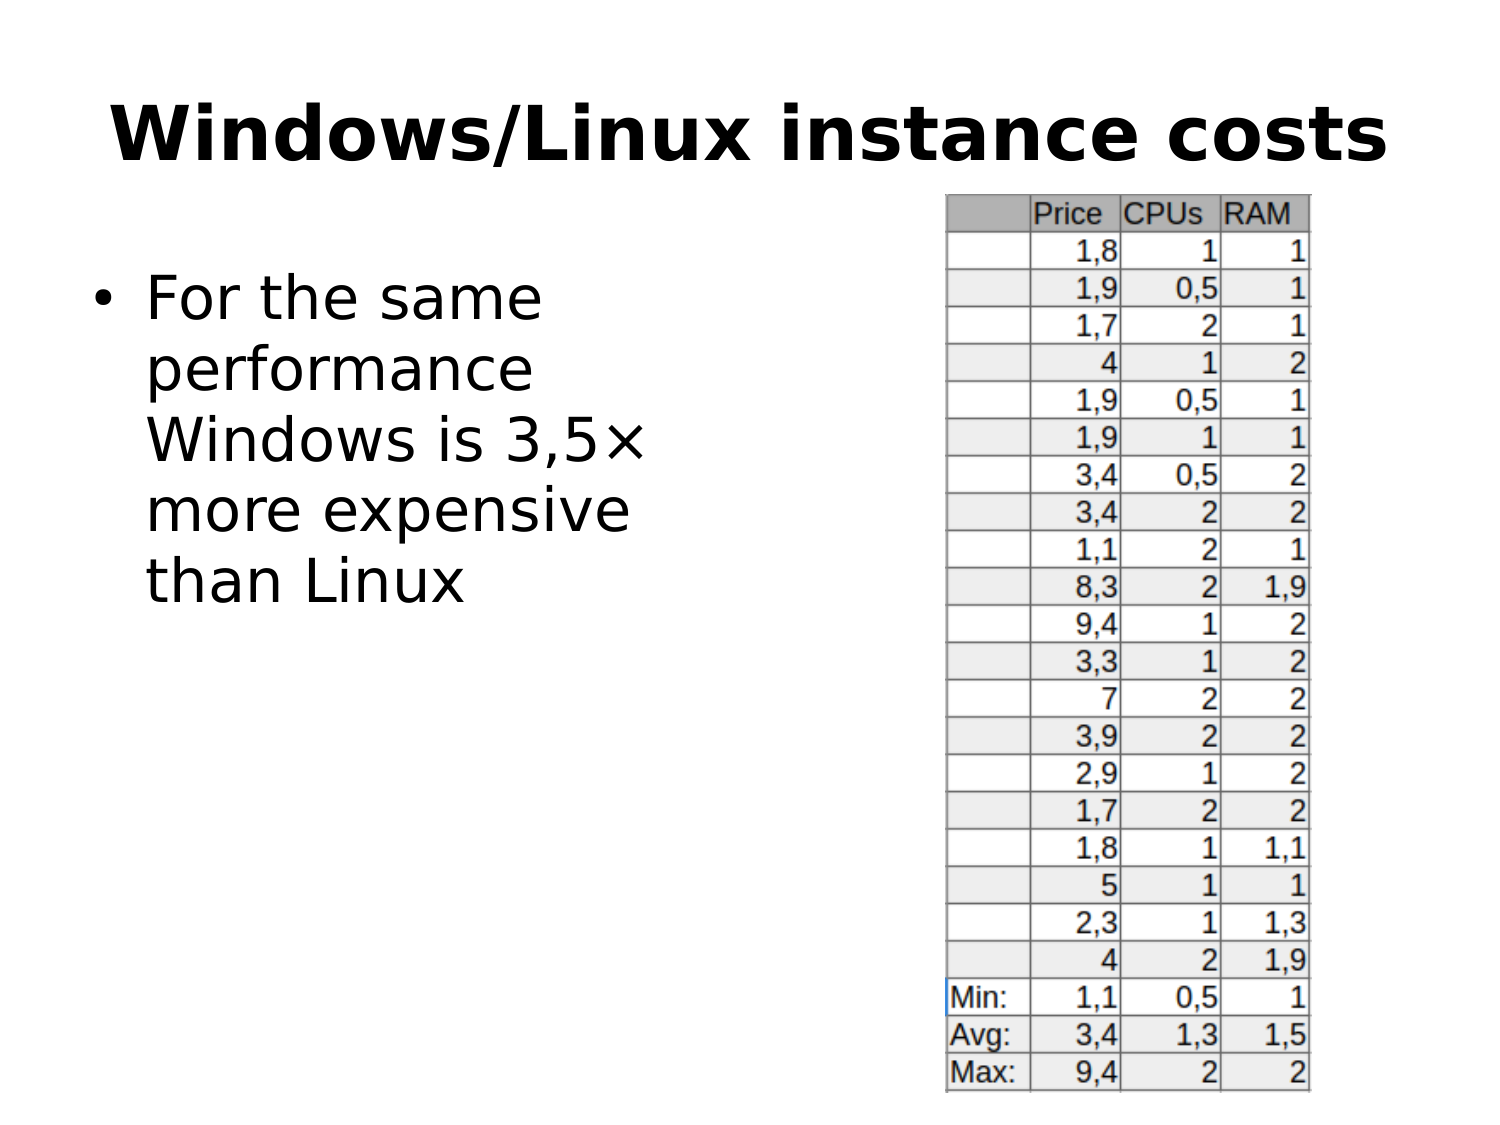

# Windows/Linux instance costs
For the same performance Windows is 3,5× more expensive than Linux